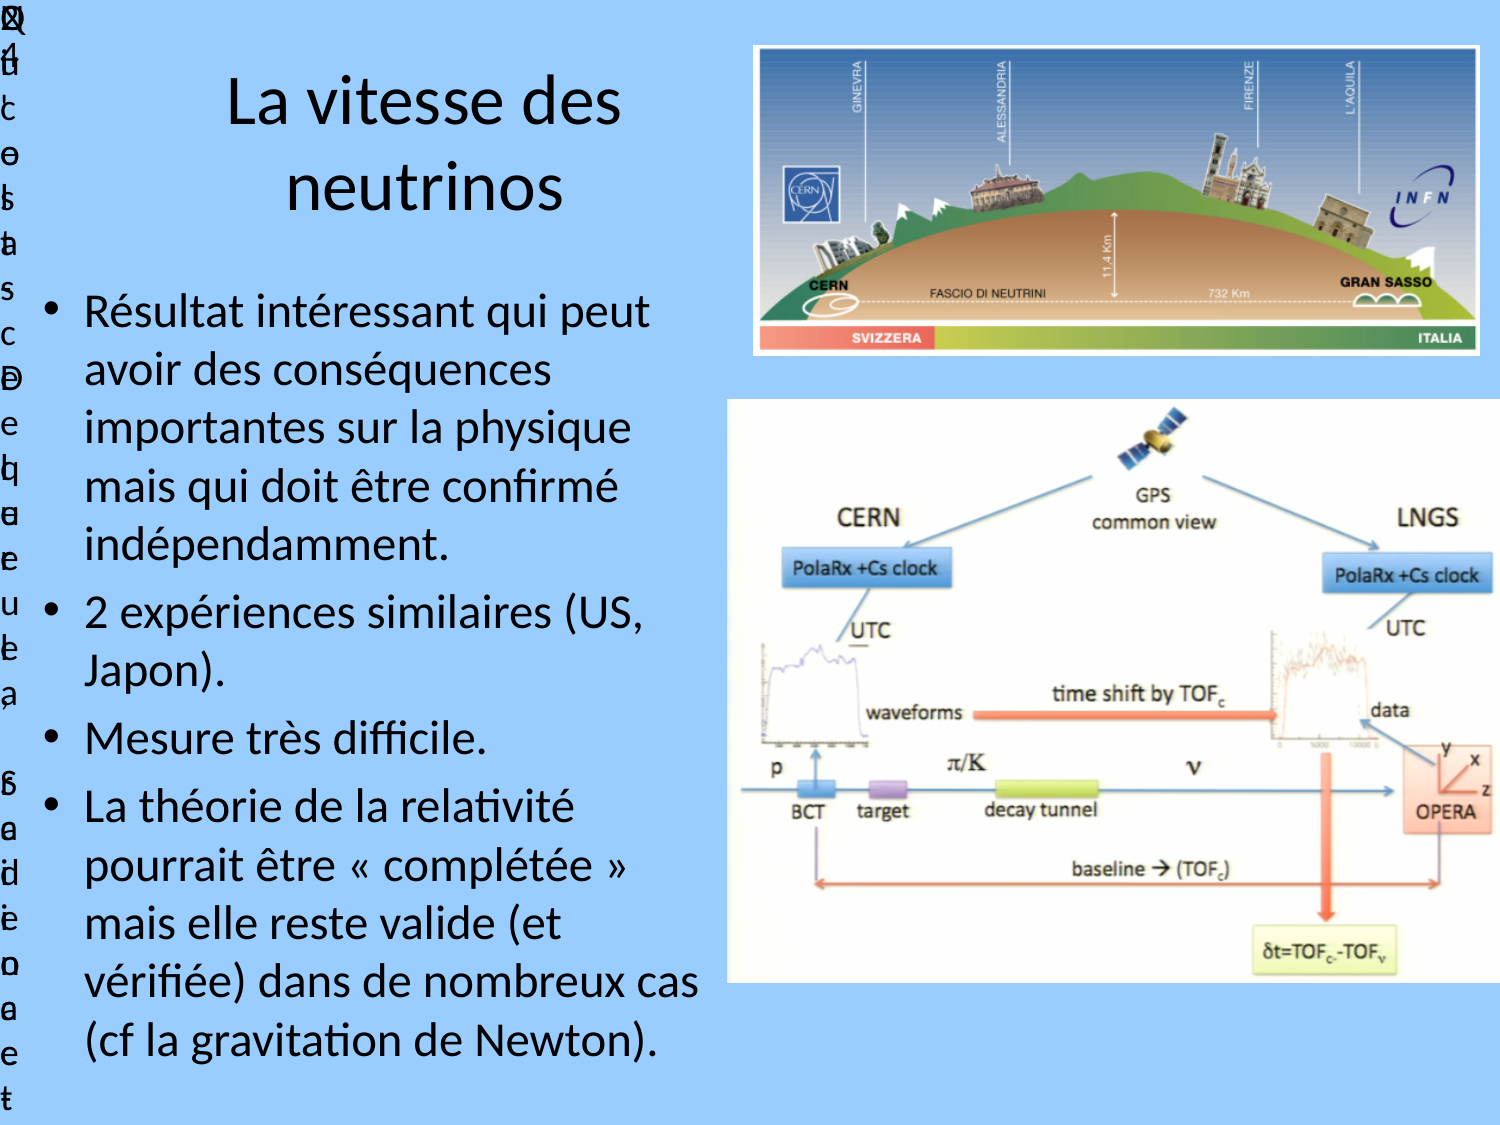

Nicolas Delerue, Science-ACO http://science-aco.fr http://nicolas.delerue.org
Qu'est-ce que la radioactivité?
# La vitesse des neutrinos
Résultat intéressant qui peut avoir des conséquences importantes sur la physique mais qui doit être confirmé indépendamment.
2 expériences similaires (US, Japon).
Mesure très difficile.
La théorie de la relativité pourrait être « complétée » mais elle reste valide (et vérifiée) dans de nombreux cas (cf la gravitation de Newton).